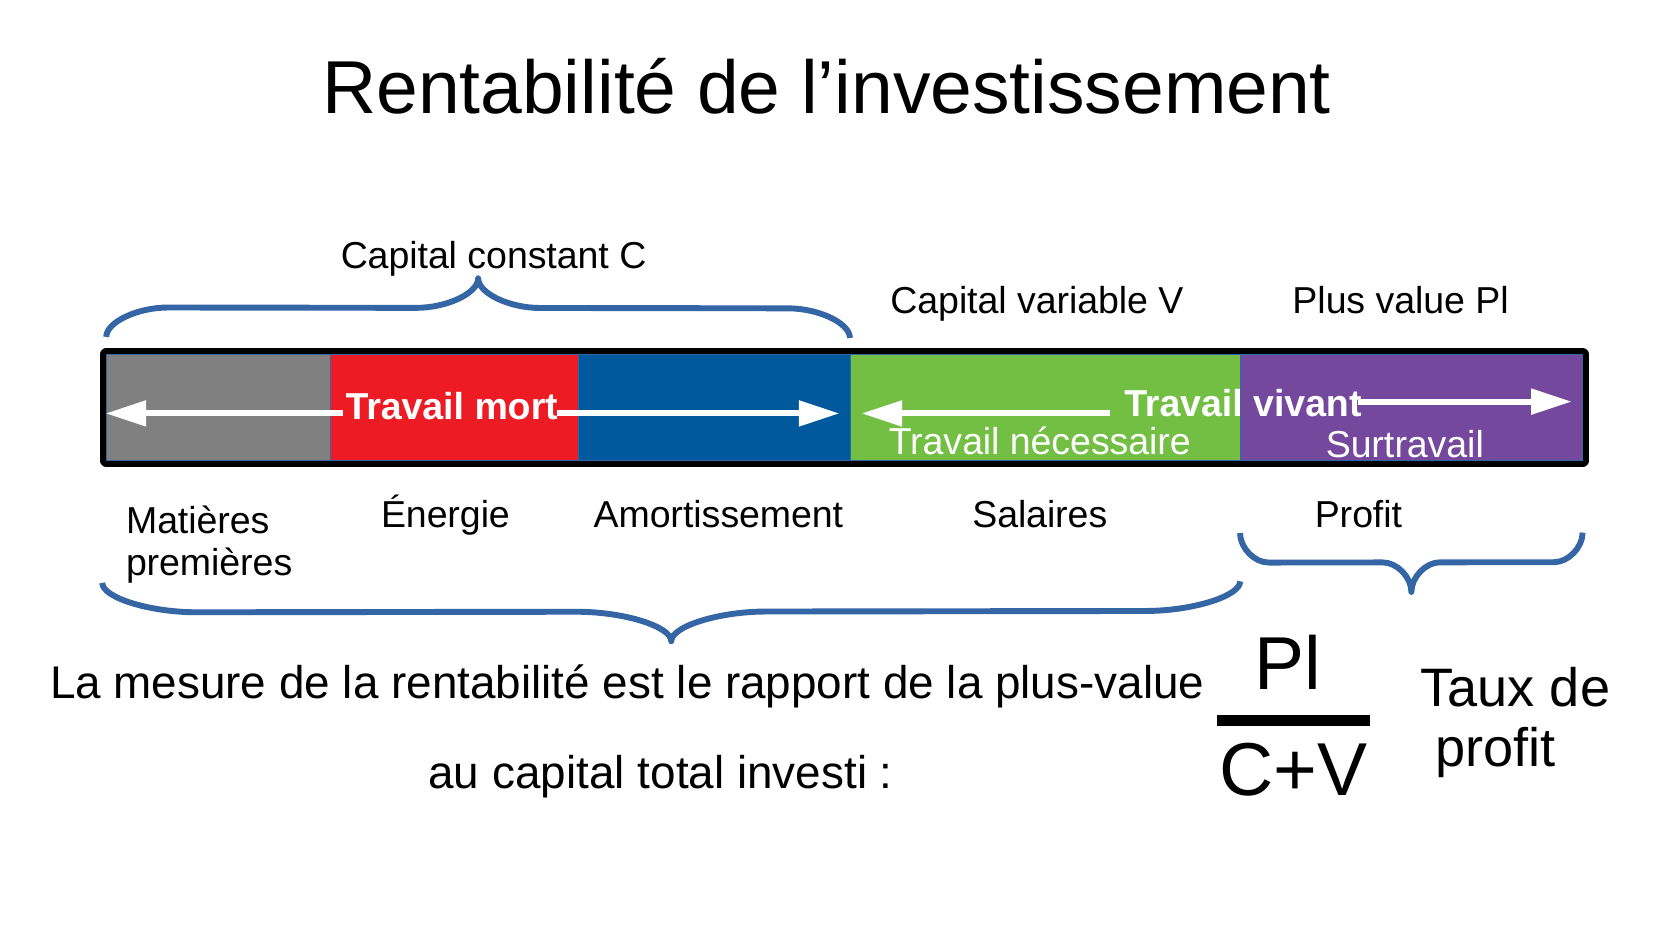

# Rentabilité de l’investissement
Capital constant C
Capital variable V
Plus value Pl
Travail vivant
Travail mort
Travail nécessaire
Surtravail
Énergie
Amortissement
Salaires
Profit
Matières
premières
Pl
C+V
La mesure de la rentabilité est le rapport de la plus-value
Taux de
 profit
 au capital total investi :